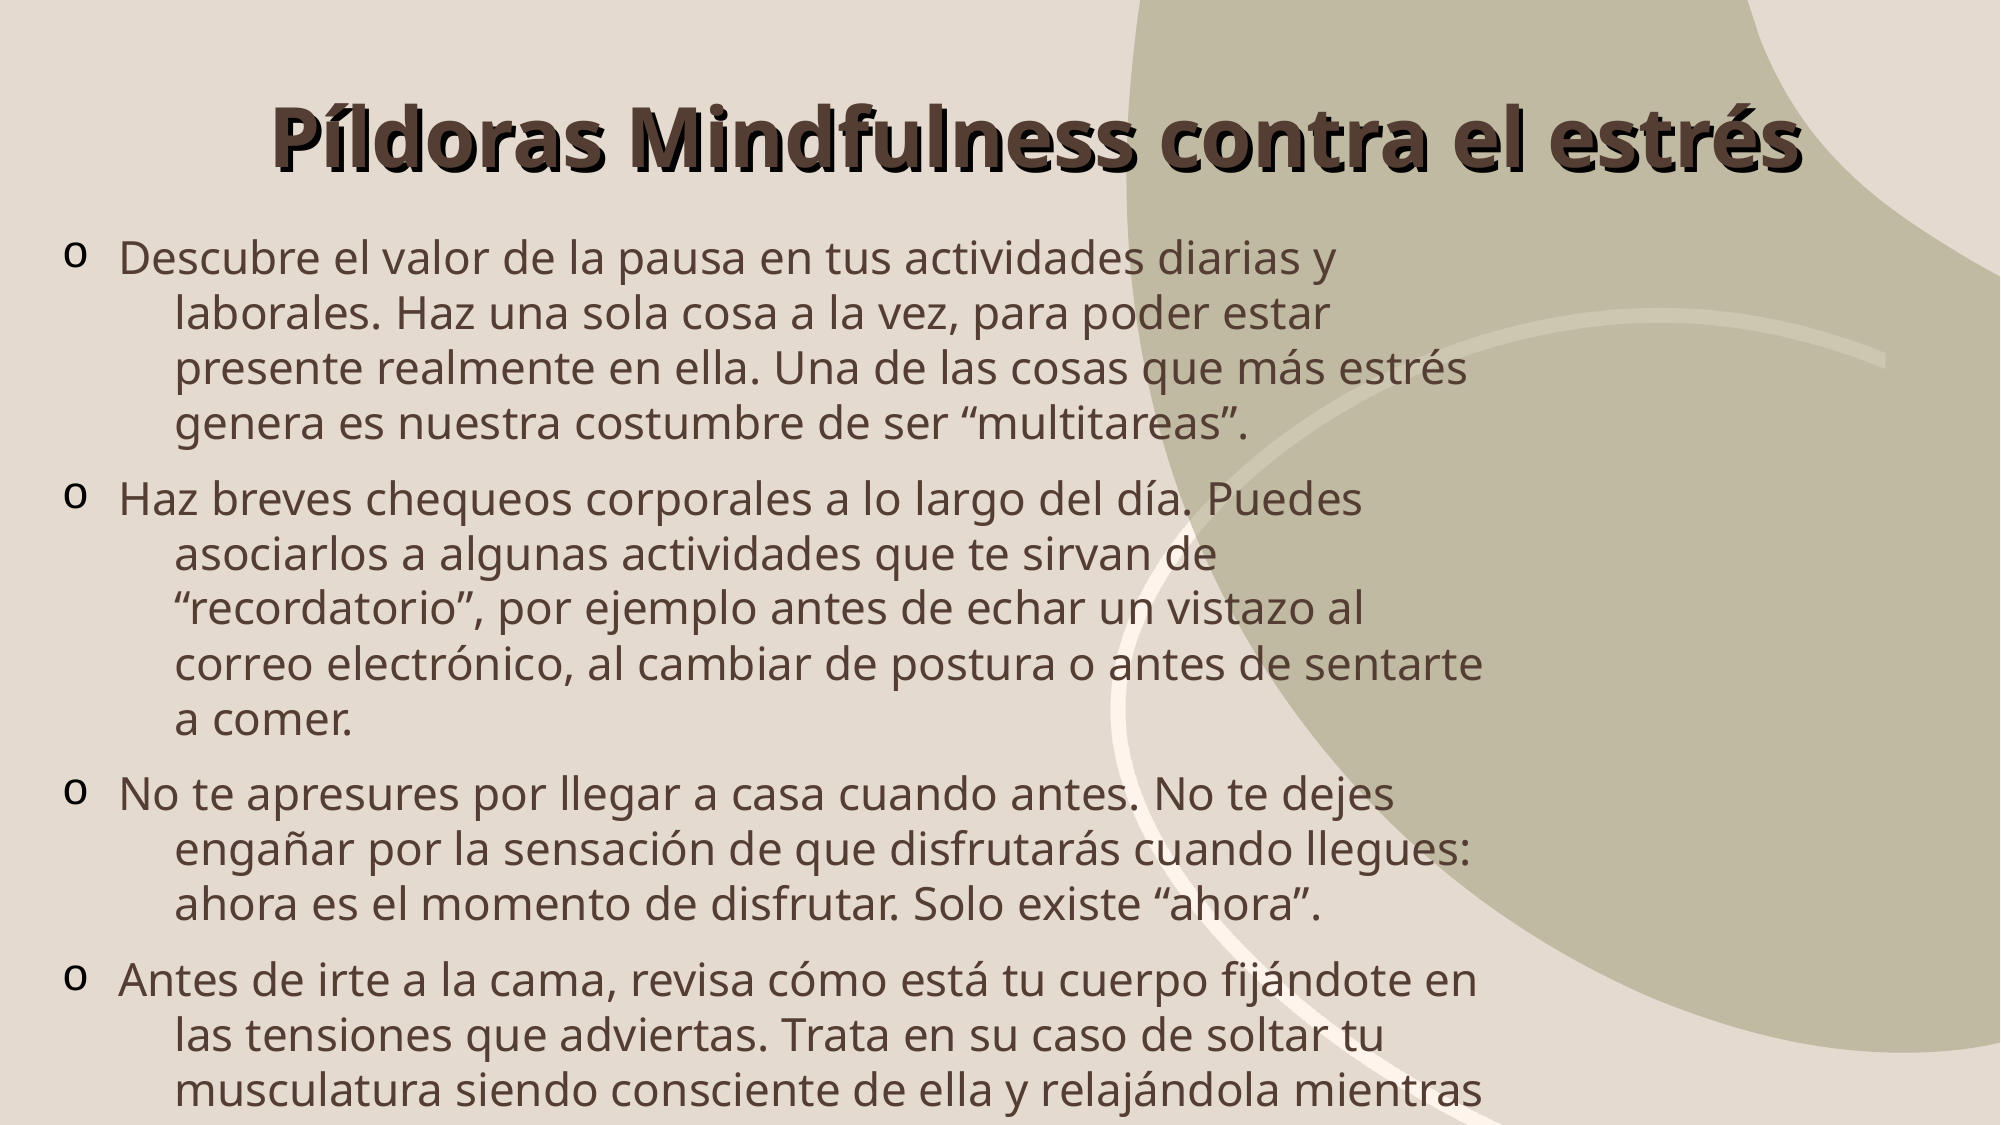

# Píldoras Mindfulness contra el estrés
Descubre el valor de la pausa en tus actividades diarias y laborales. Haz una sola cosa a la vez, para poder estar presente realmente en ella. Una de las cosas que más estrés genera es nuestra costumbre de ser “multitareas”.
Haz breves chequeos corporales a lo largo del día. Puedes asociarlos a algunas actividades que te sirvan de “recordatorio”, por ejemplo antes de echar un vistazo al correo electrónico, al cambiar de postura o antes de sentarte a comer.
No te apresures por llegar a casa cuando antes. No te dejes engañar por la sensación de que disfrutarás cuando llegues: ahora es el momento de disfrutar. Solo existe “ahora”.
Antes de irte a la cama, revisa cómo está tu cuerpo fijándote en las tensiones que adviertas. Trata en su caso de soltar tu musculatura siendo consciente de ella y relajándola mientras respiras.